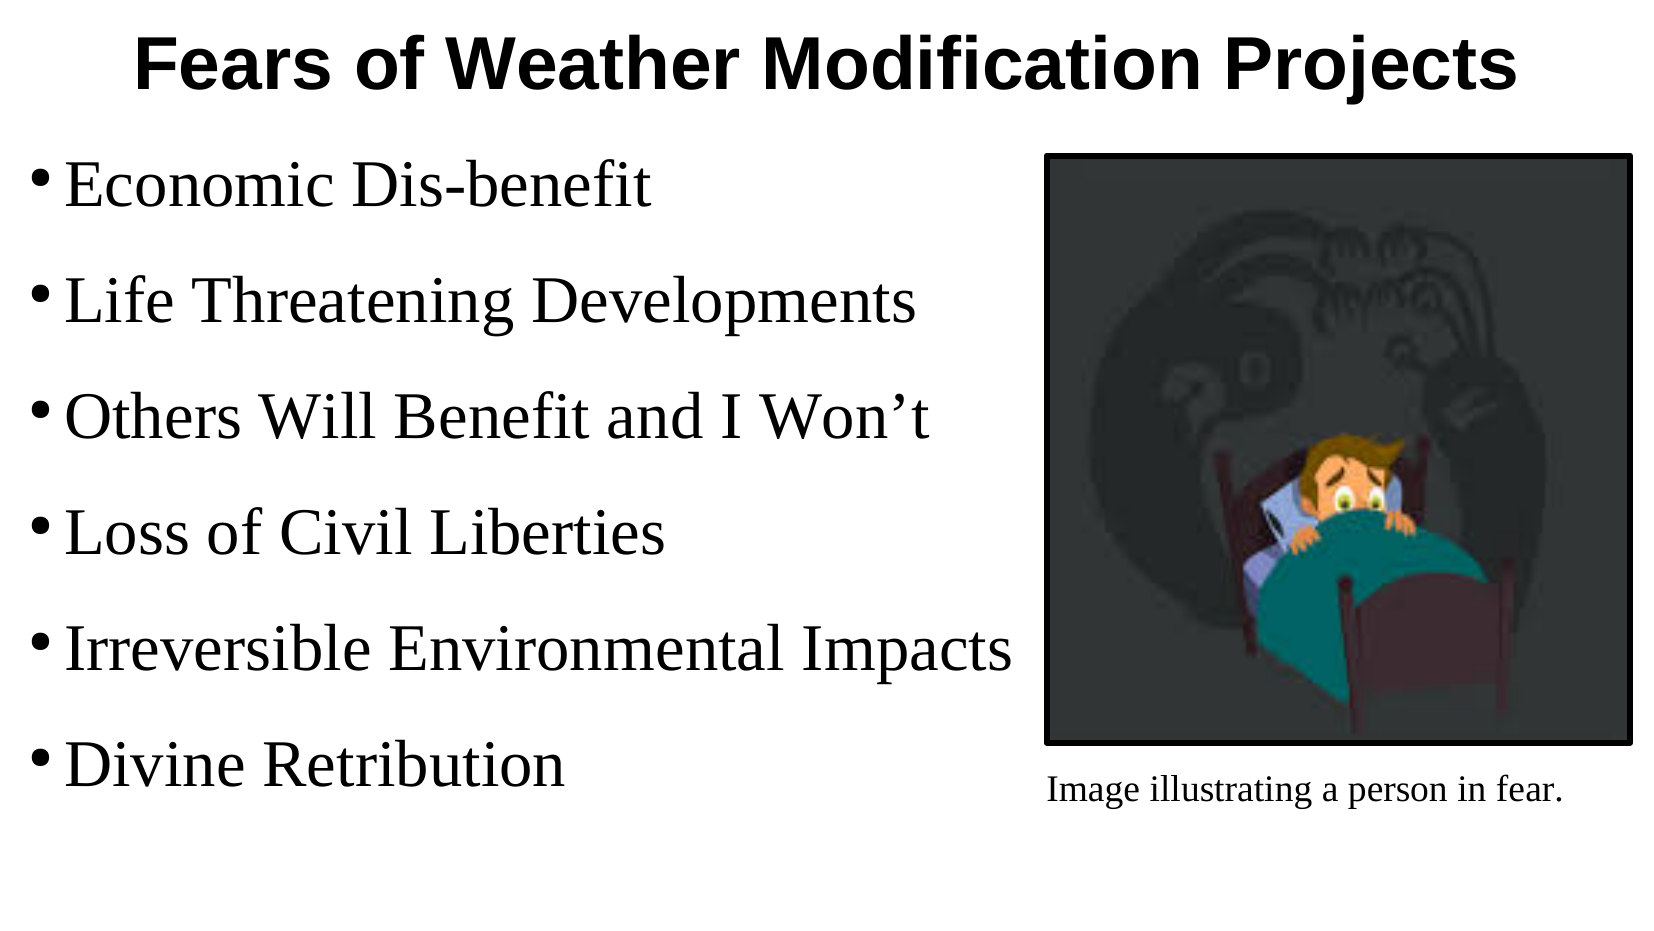

# Fears of Weather Modification Projects
Economic Dis-benefit
Life Threatening Developments
Others Will Benefit and I Won’t
Loss of Civil Liberties
Irreversible Environmental Impacts
Divine Retribution
Image illustrating a person in fear.